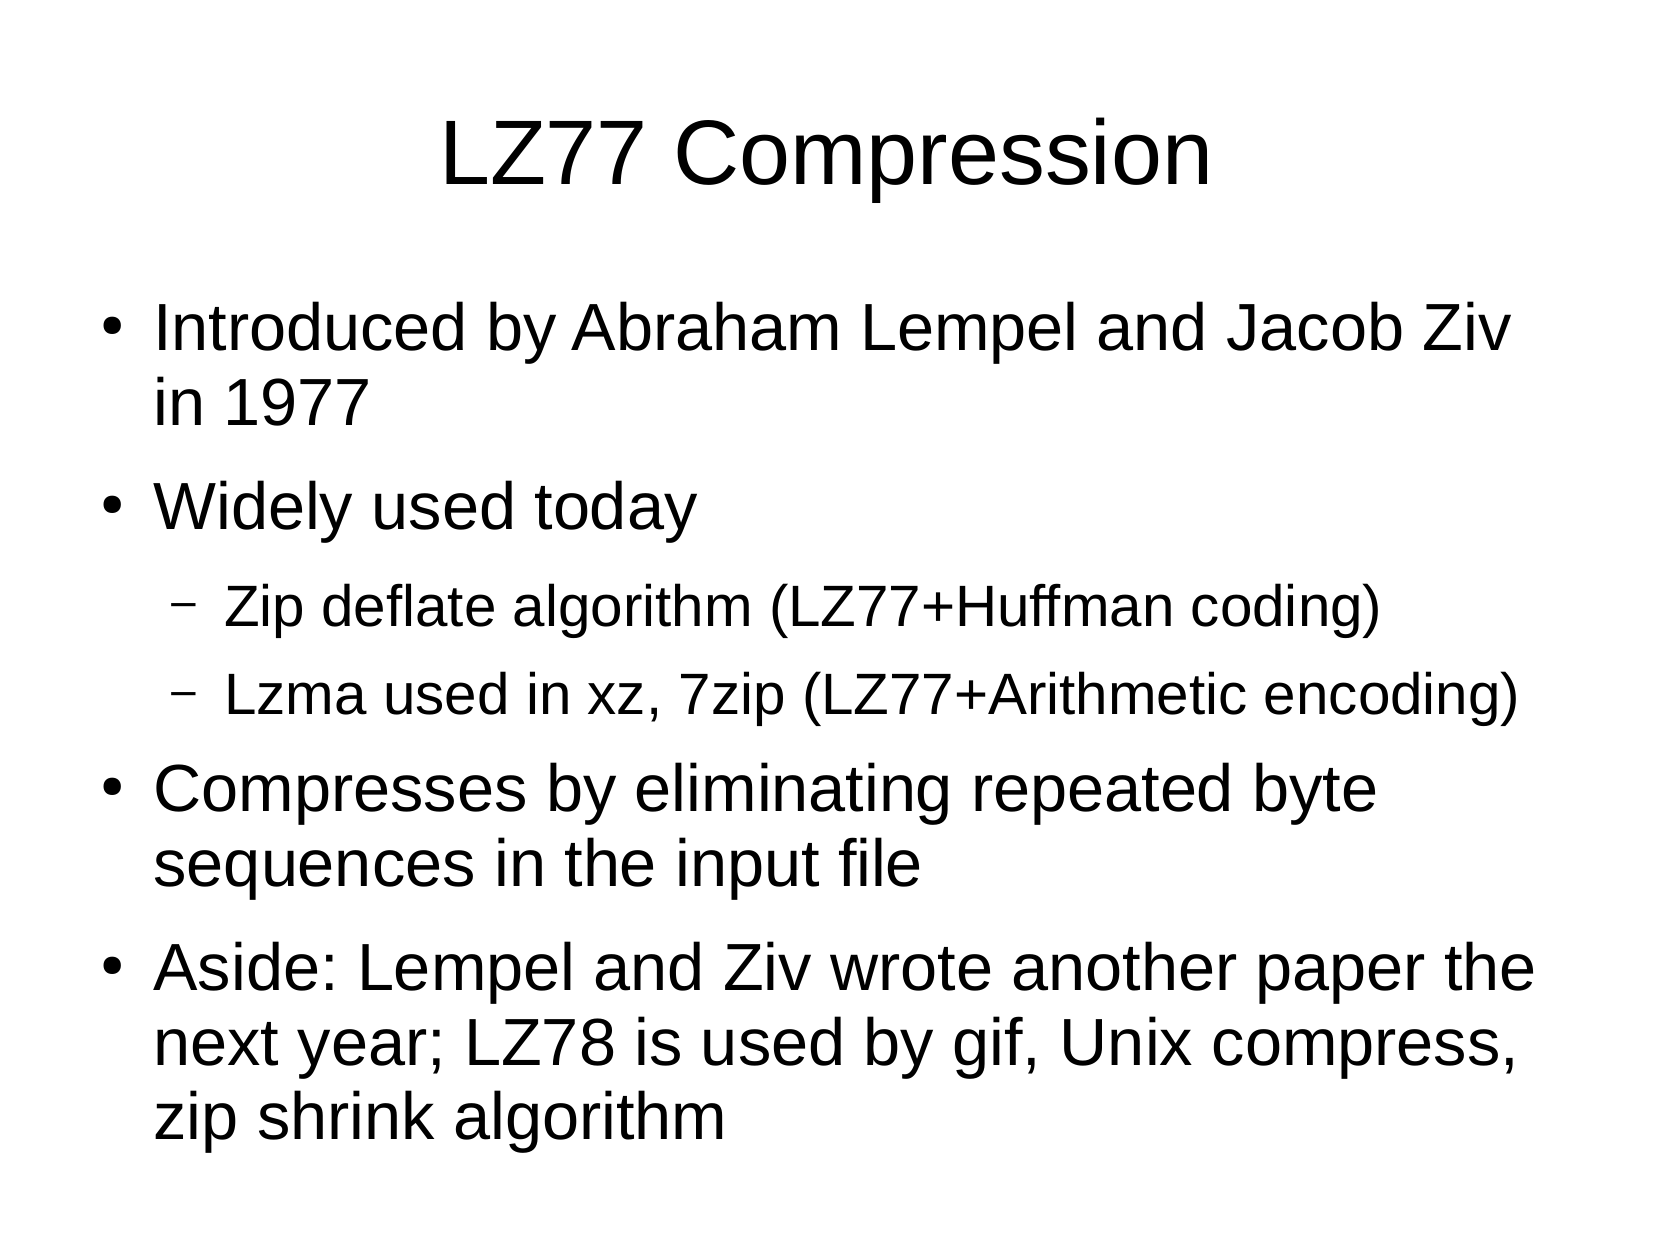

# LZ77 Compression
Introduced by Abraham Lempel and Jacob Ziv in 1977
Widely used today
Zip deflate algorithm (LZ77+Huffman coding)
Lzma used in xz, 7zip (LZ77+Arithmetic encoding)
Compresses by eliminating repeated byte sequences in the input file
Aside: Lempel and Ziv wrote another paper the next year; LZ78 is used by gif, Unix compress, zip shrink algorithm